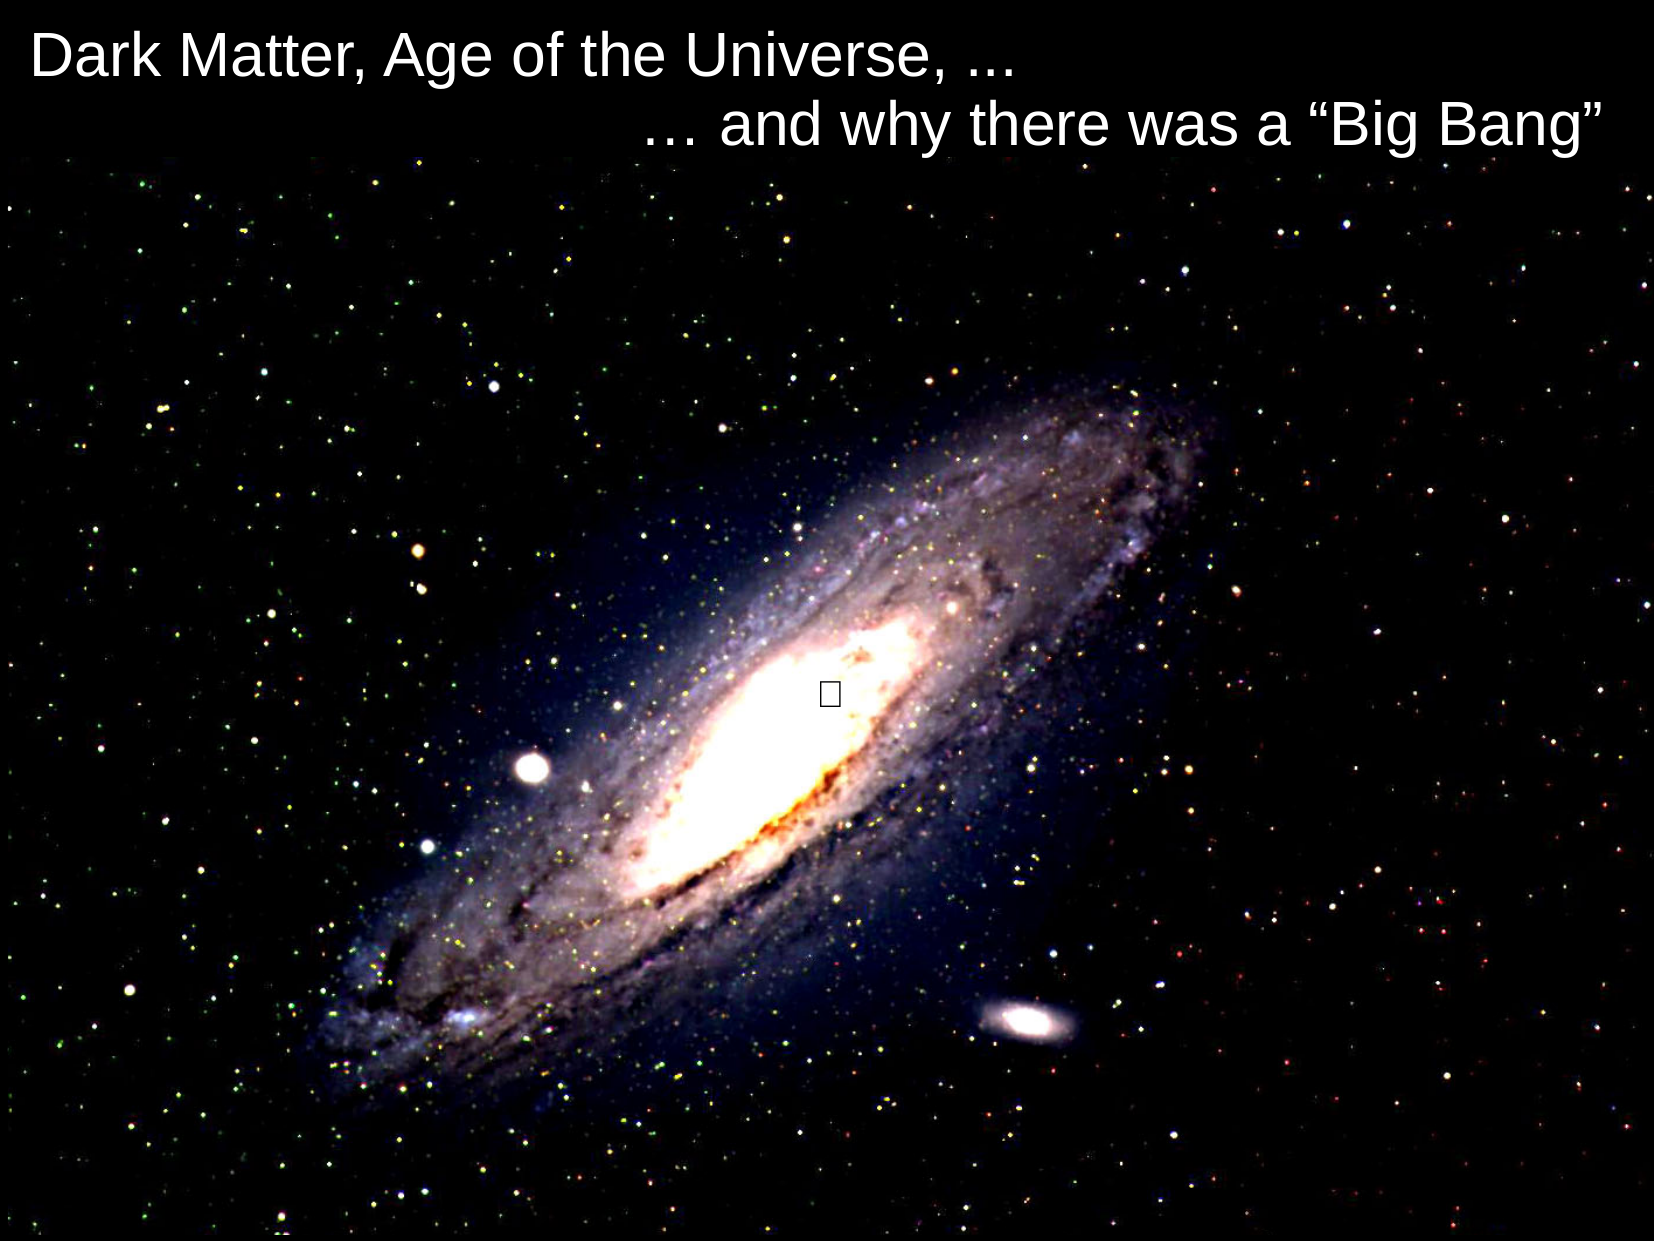

Dark Matter, Age of the Universe, ... … and why there was a “Big Bang”
ﾧ